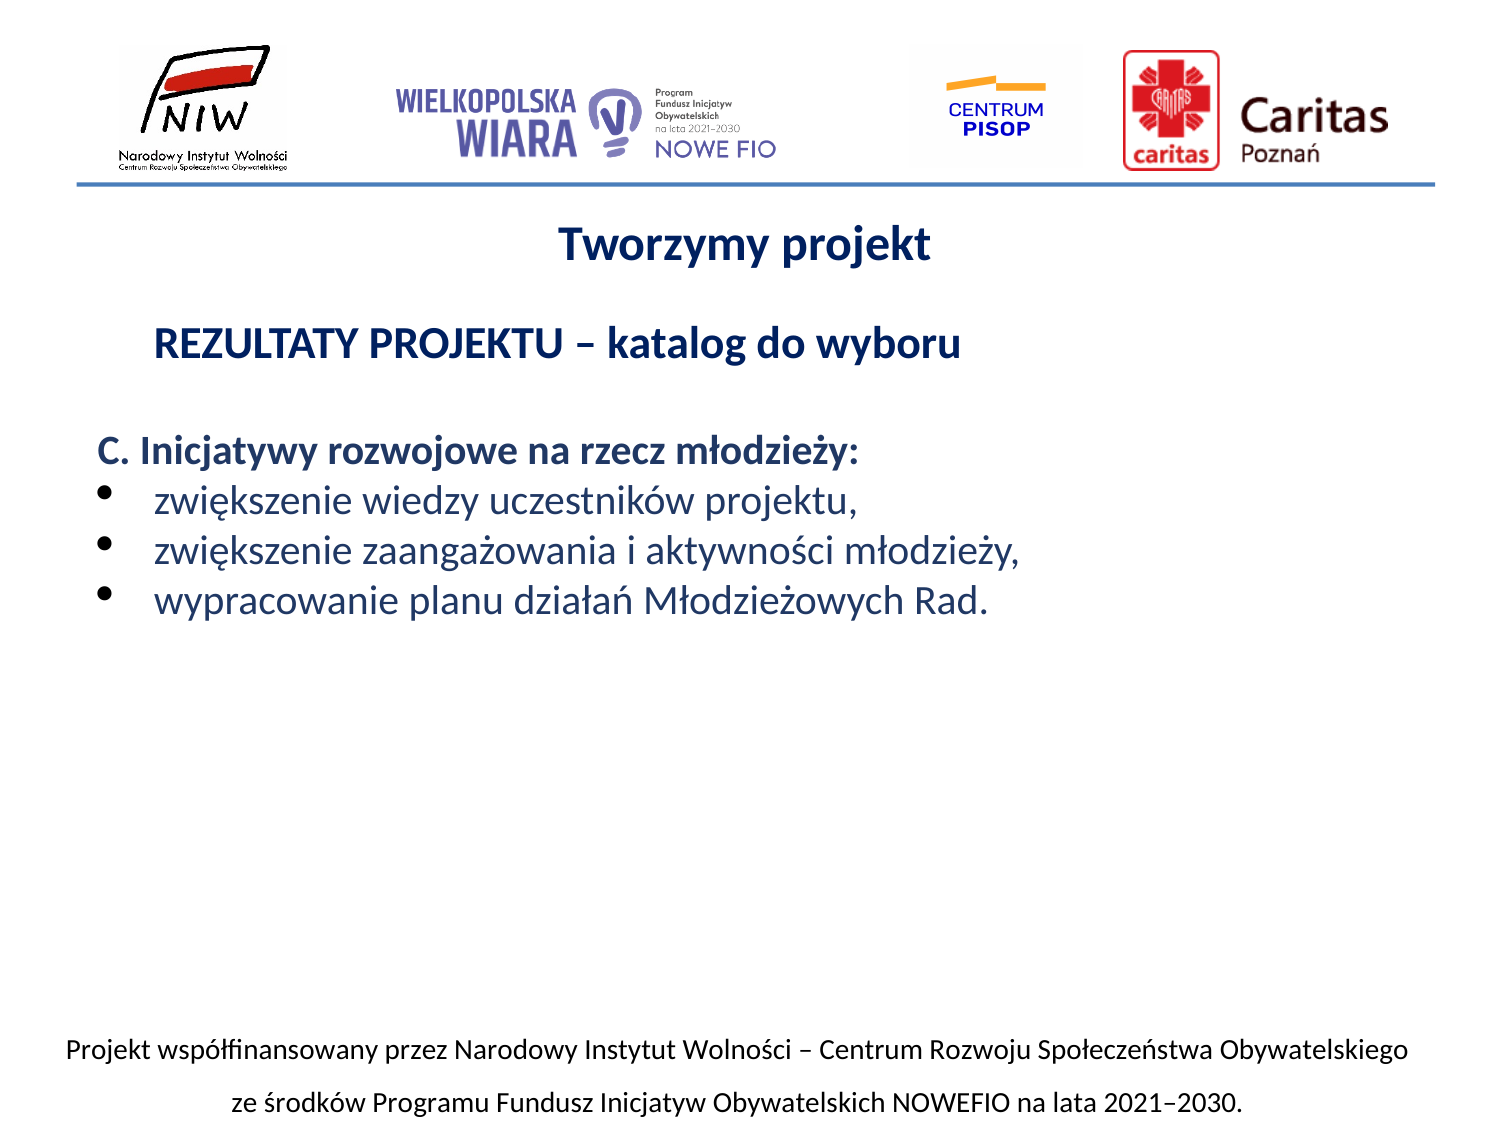

# Tworzymy projekt
REZULTATY PROJEKTU – katalog do wyboru
C. Inicjatywy rozwojowe na rzecz młodzieży:
zwiększenie wiedzy uczestników projektu,
zwiększenie zaangażowania i aktywności młodzieży,
wypracowanie planu działań Młodzieżowych Rad.